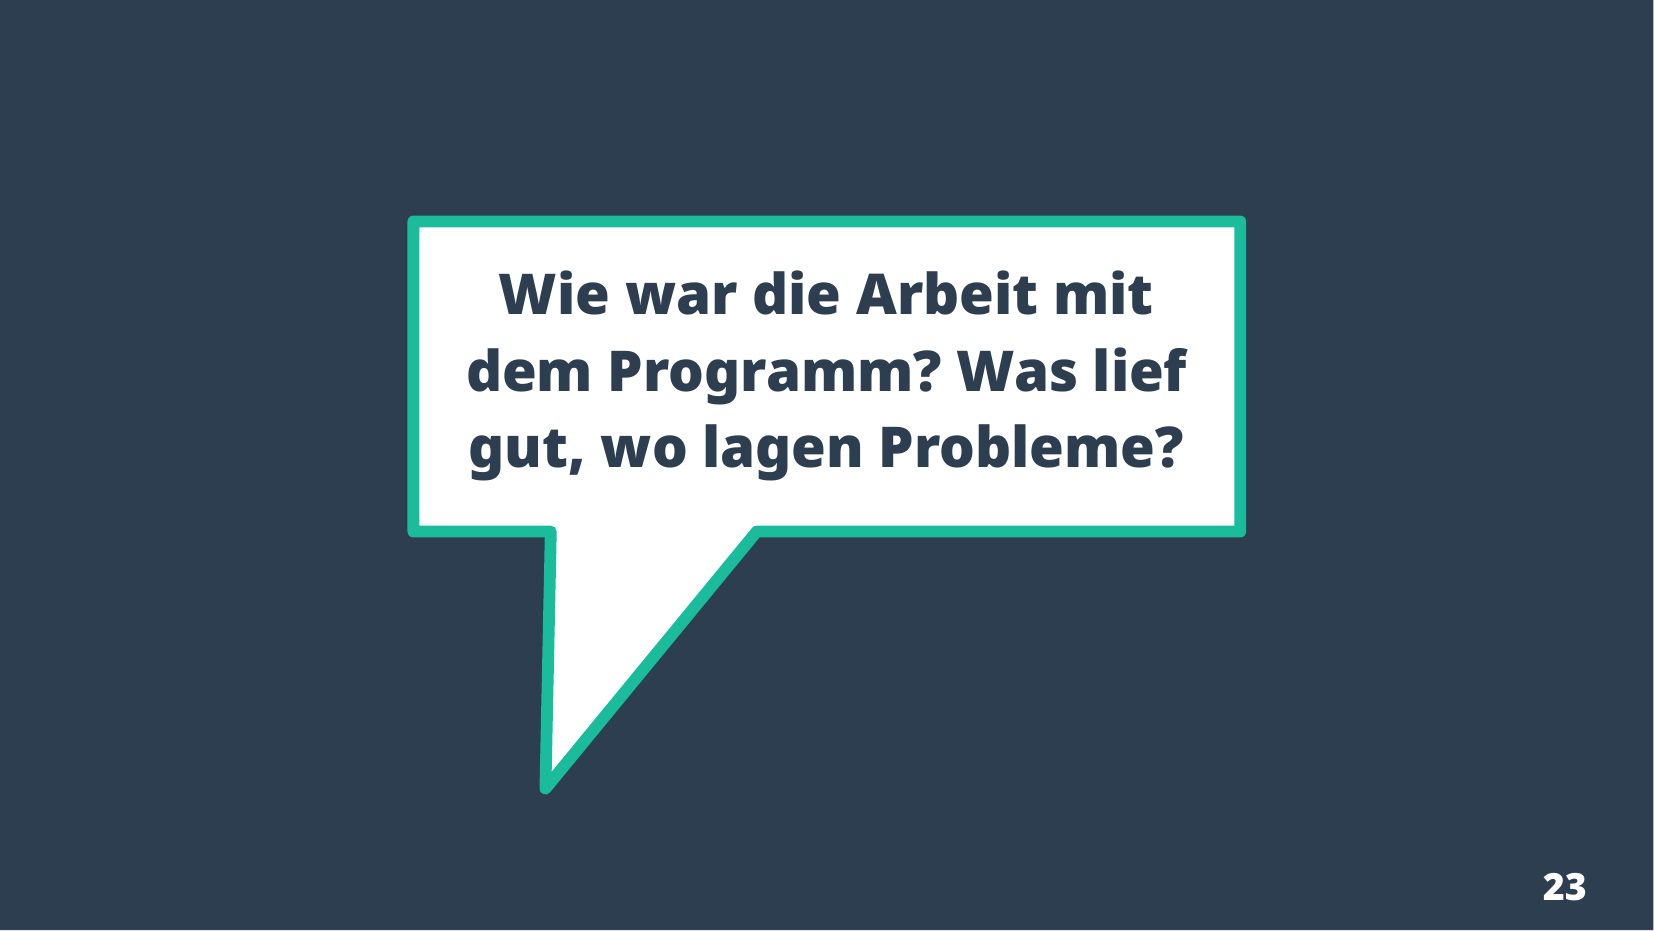

# Wie war die Arbeit mit dem Programm? Was lief gut, wo lagen Probleme?
23